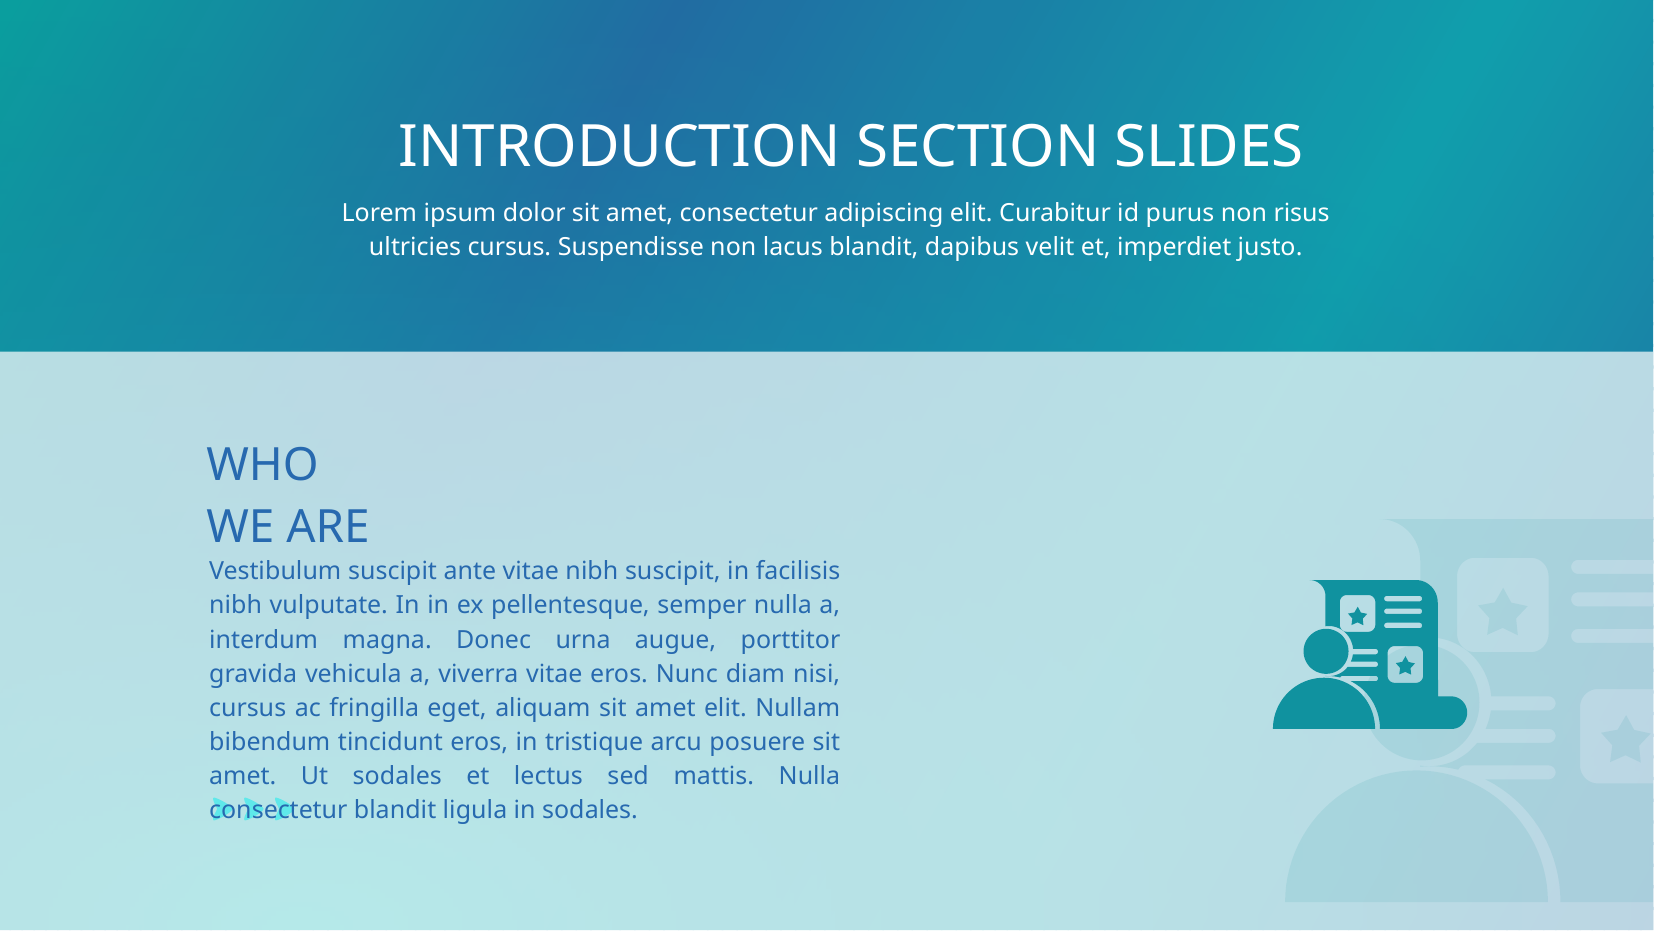

INTRODUCTION SECTION SLIDES
# Lorem ipsum dolor sit amet, consectetur adipiscing elit. Curabitur id purus non risus ultricies cursus. Suspendisse non lacus blandit, dapibus velit et, imperdiet justo.
WHO
WE ARE
Vestibulum suscipit ante vitae nibh suscipit, in facilisis nibh vulputate. In in ex pellentesque, semper nulla a, interdum magna. Donec urna augue, porttitor gravida vehicula a, viverra vitae eros. Nunc diam nisi, cursus ac fringilla eget, aliquam sit amet elit. Nullam bibendum tincidunt eros, in tristique arcu posuere sit amet. Ut sodales et lectus sed mattis. Nulla consectetur blandit ligula in sodales.